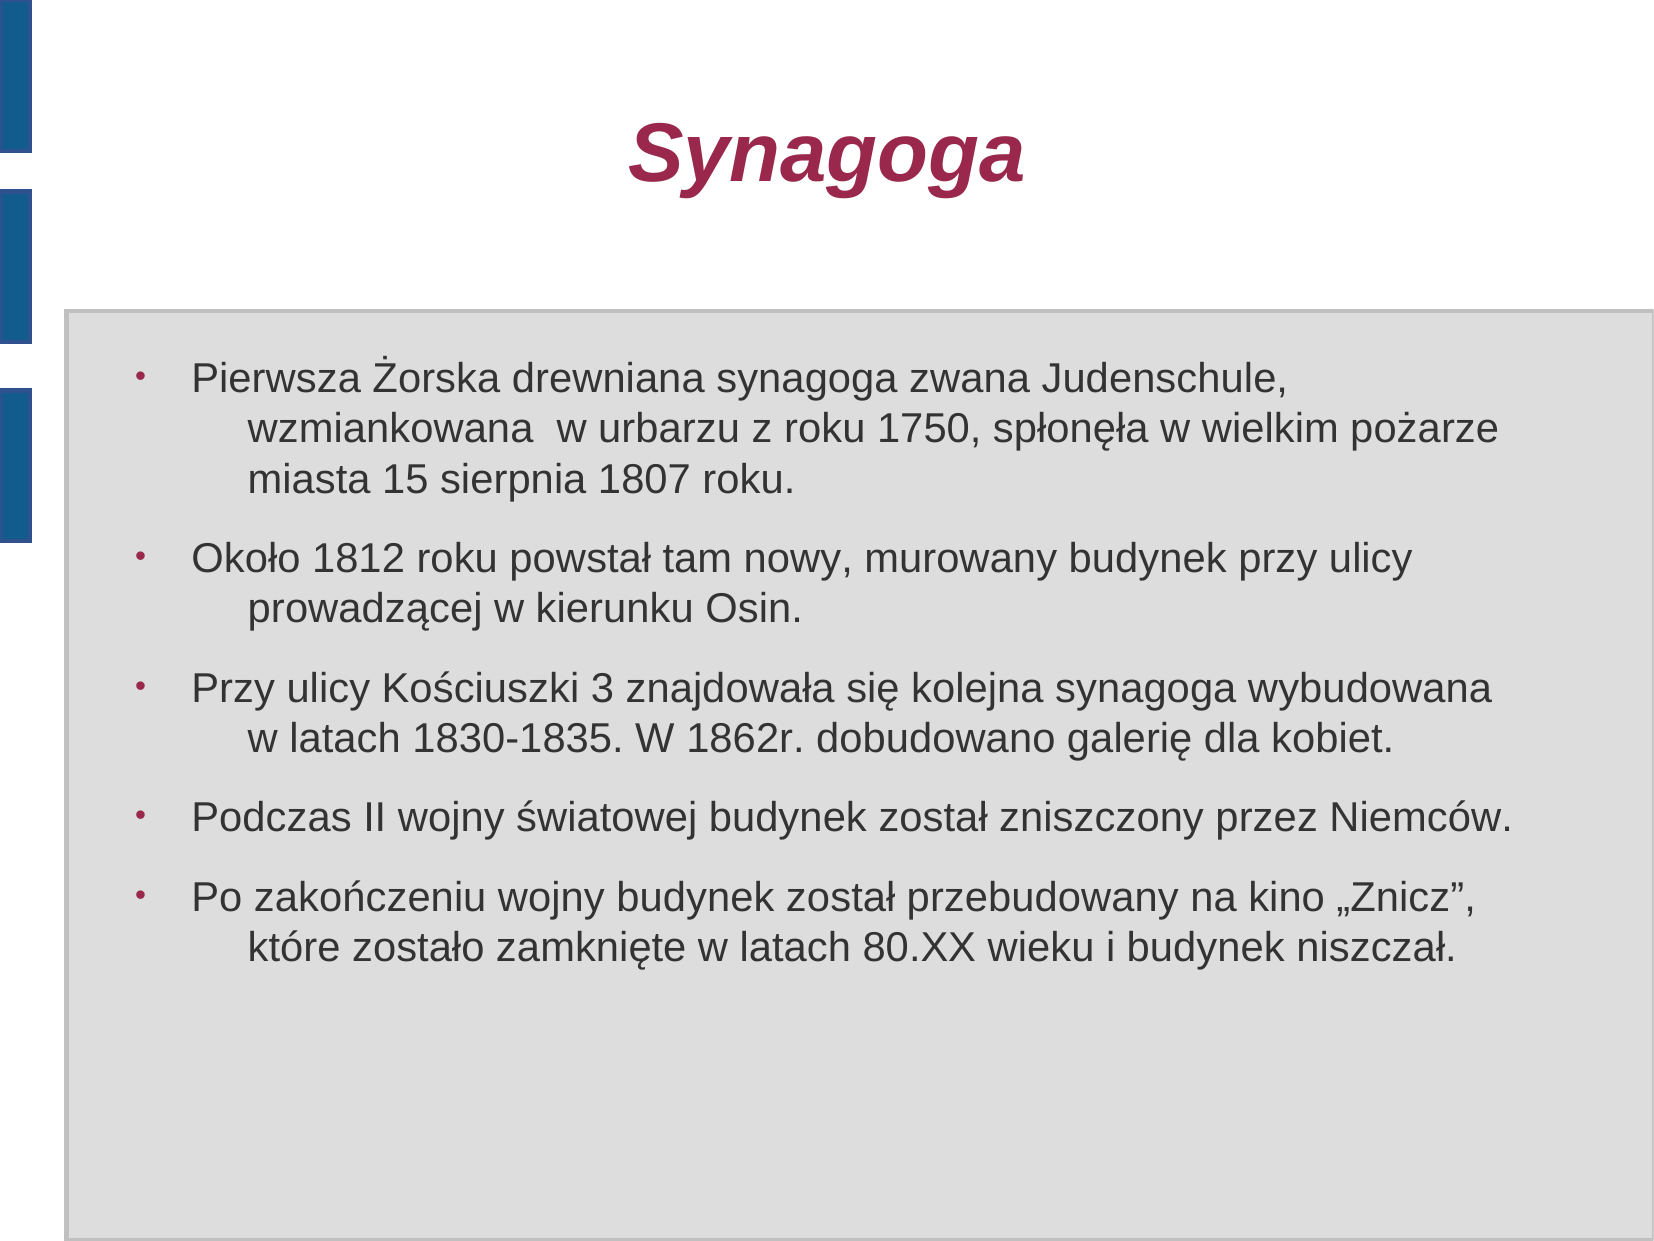

# Synagoga
Pierwsza Żorska drewniana synagoga zwana Judenschule, wzmiankowana w urbarzu z roku 1750, spłonęła w wielkim pożarze miasta 15 sierpnia 1807 roku.
Około 1812 roku powstał tam nowy, murowany budynek przy ulicy prowadzącej w kierunku Osin.
Przy ulicy Kościuszki 3 znajdowała się kolejna synagoga wybudowana w latach 1830-1835. W 1862r. dobudowano galerię dla kobiet.
Podczas II wojny światowej budynek został zniszczony przez Niemców.
Po zakończeniu wojny budynek został przebudowany na kino „Znicz”, które zostało zamknięte w latach 80.XX wieku i budynek niszczał.